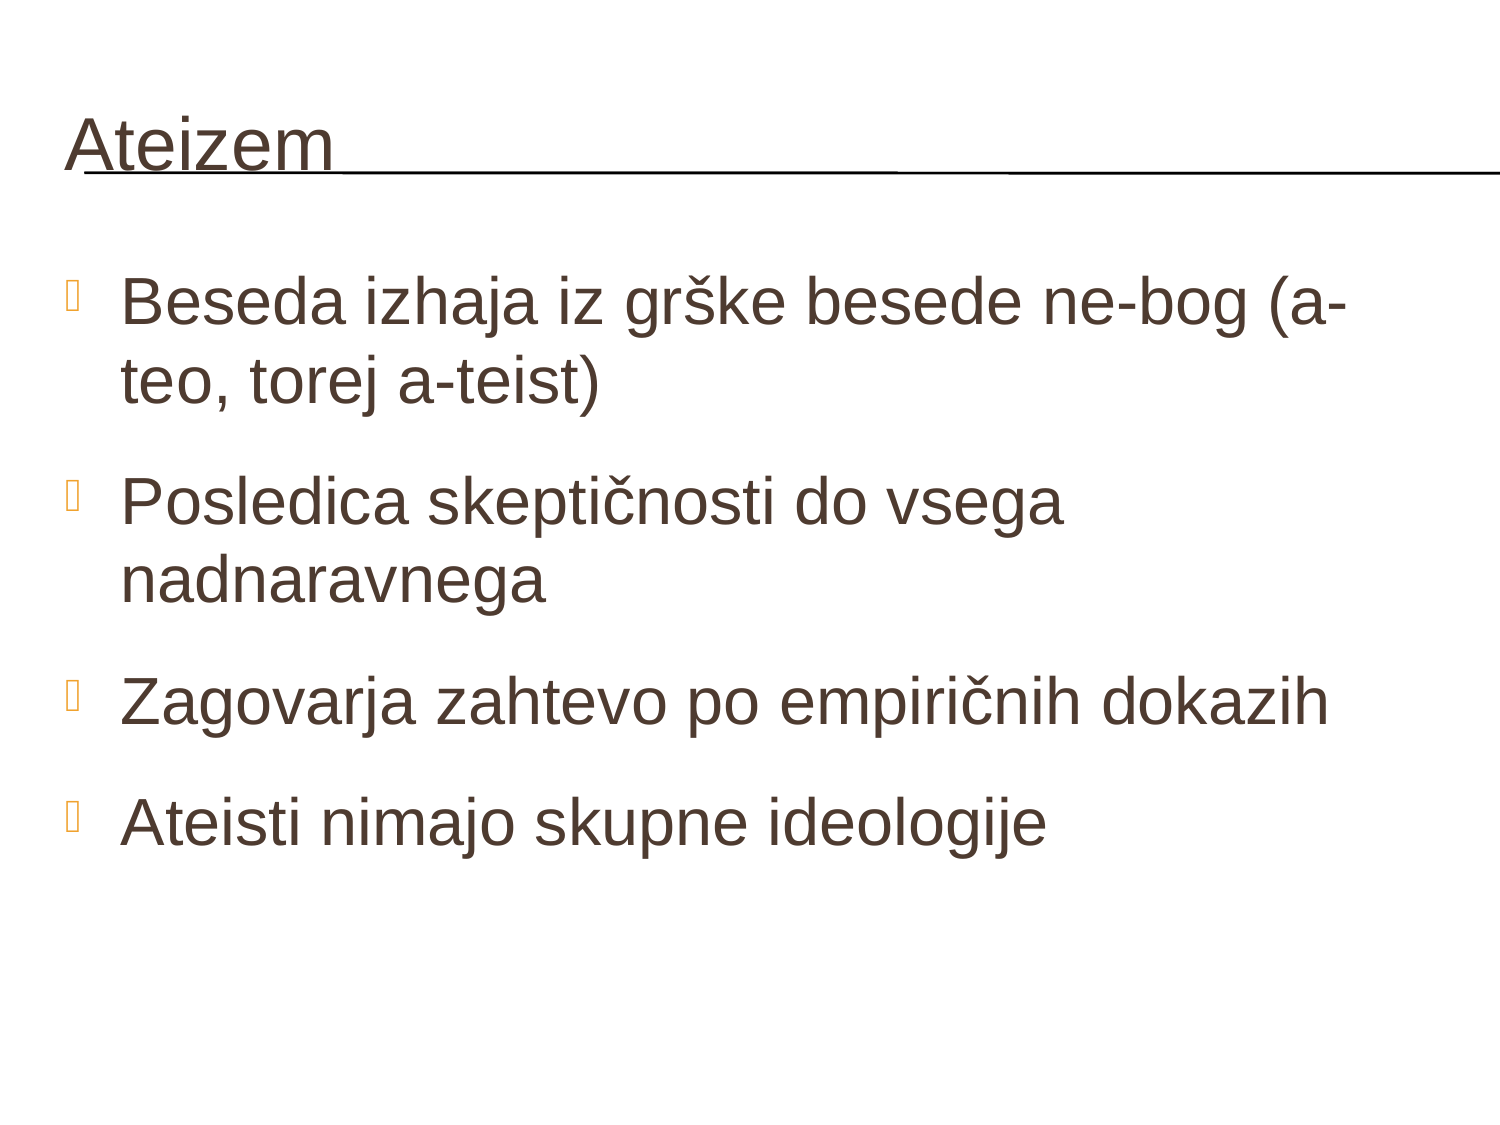

# Ateizem
Beseda izhaja iz grške besede ne-bog (a-teo, torej a-teist)‏
Posledica skeptičnosti do vsega nadnaravnega
Zagovarja zahtevo po empiričnih dokazih
Ateisti nimajo skupne ideologije